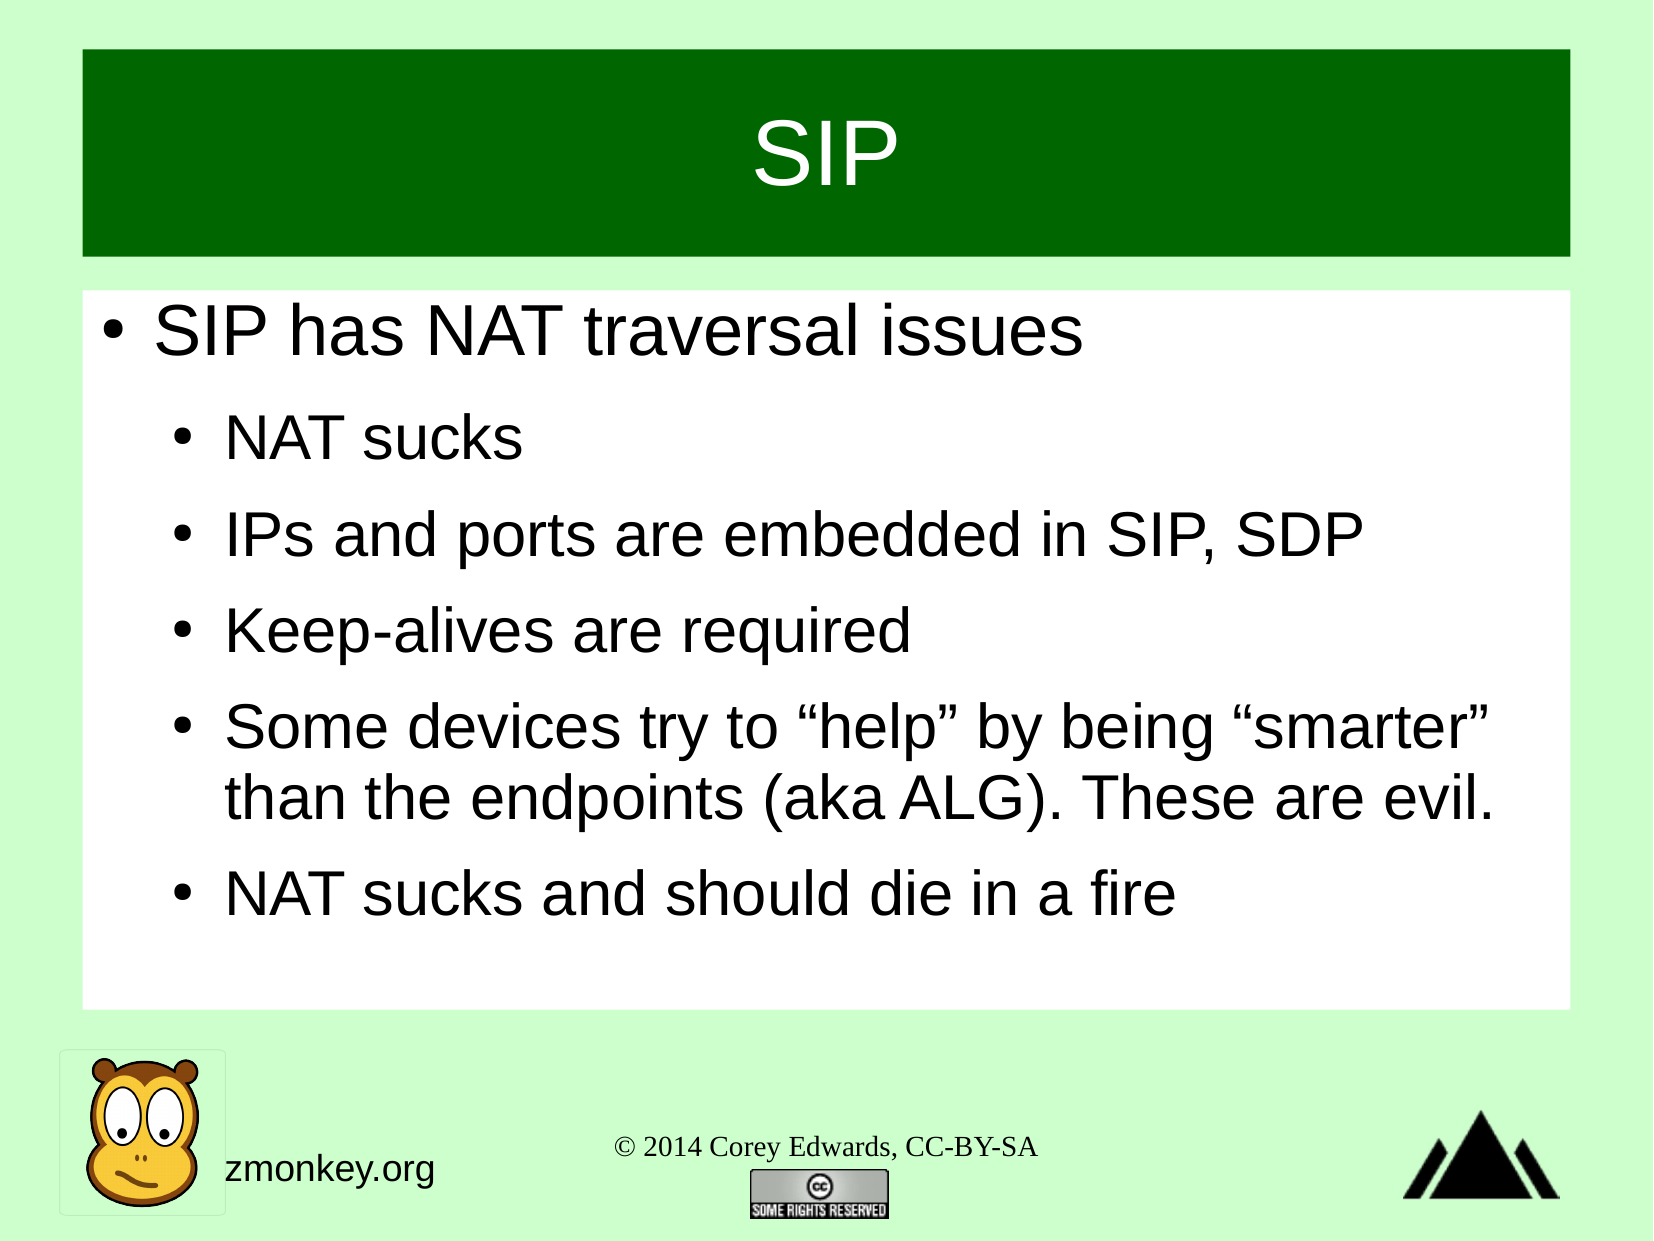

# SIP
SIP has NAT traversal issues
NAT sucks
IPs and ports are embedded in SIP, SDP
Keep-alives are required
Some devices try to “help” by being “smarter” than the endpoints (aka ALG). These are evil.
NAT sucks and should die in a fire